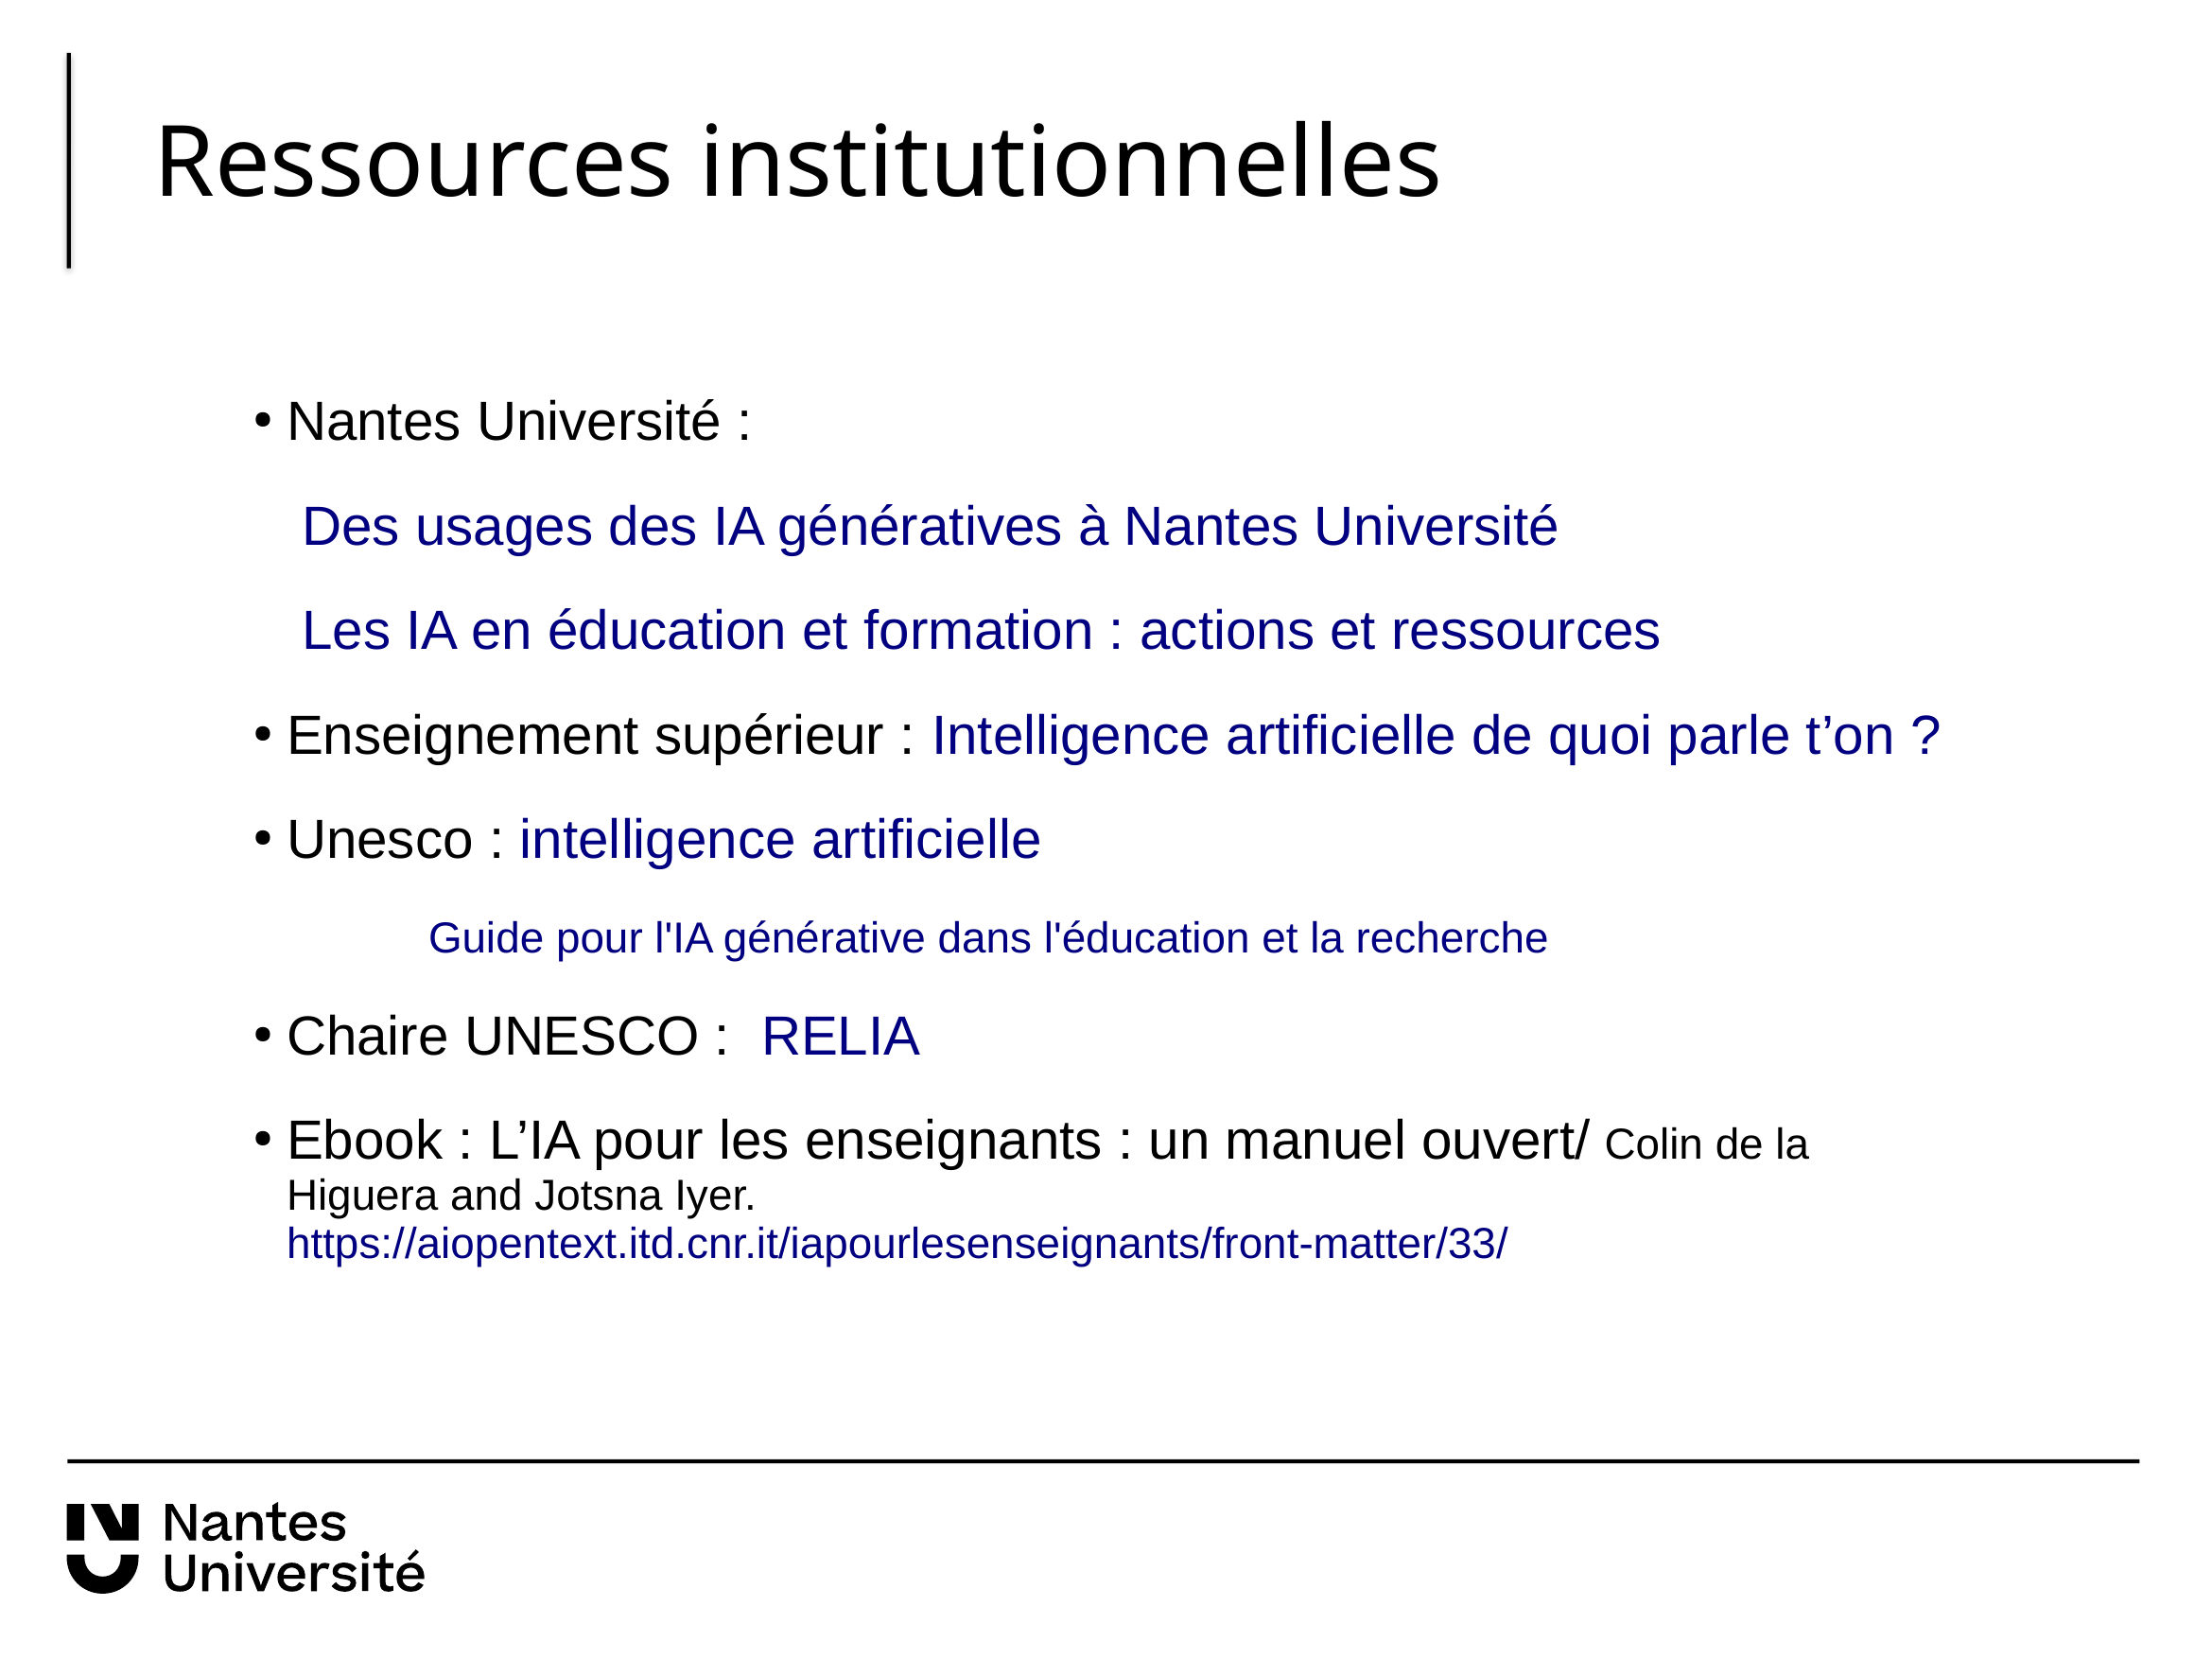

Ressources institutionnelles
Nantes Université :
 Des usages des IA génératives à Nantes Université
 Les IA en éducation et formation : actions et ressources
Enseignement supérieur : Intelligence artificielle de quoi parle t’on ?
Unesco : intelligence artificielle
 	Guide pour l'IA générative dans l'éducation et la recherche
Chaire UNESCO : RELIA
Ebook : L’IA pour les enseignants : un manuel ouvert/ Colin de la Higuera and Jotsna Iyer. https://aiopentext.itd.cnr.it/iapourlesenseignants/front-matter/33/